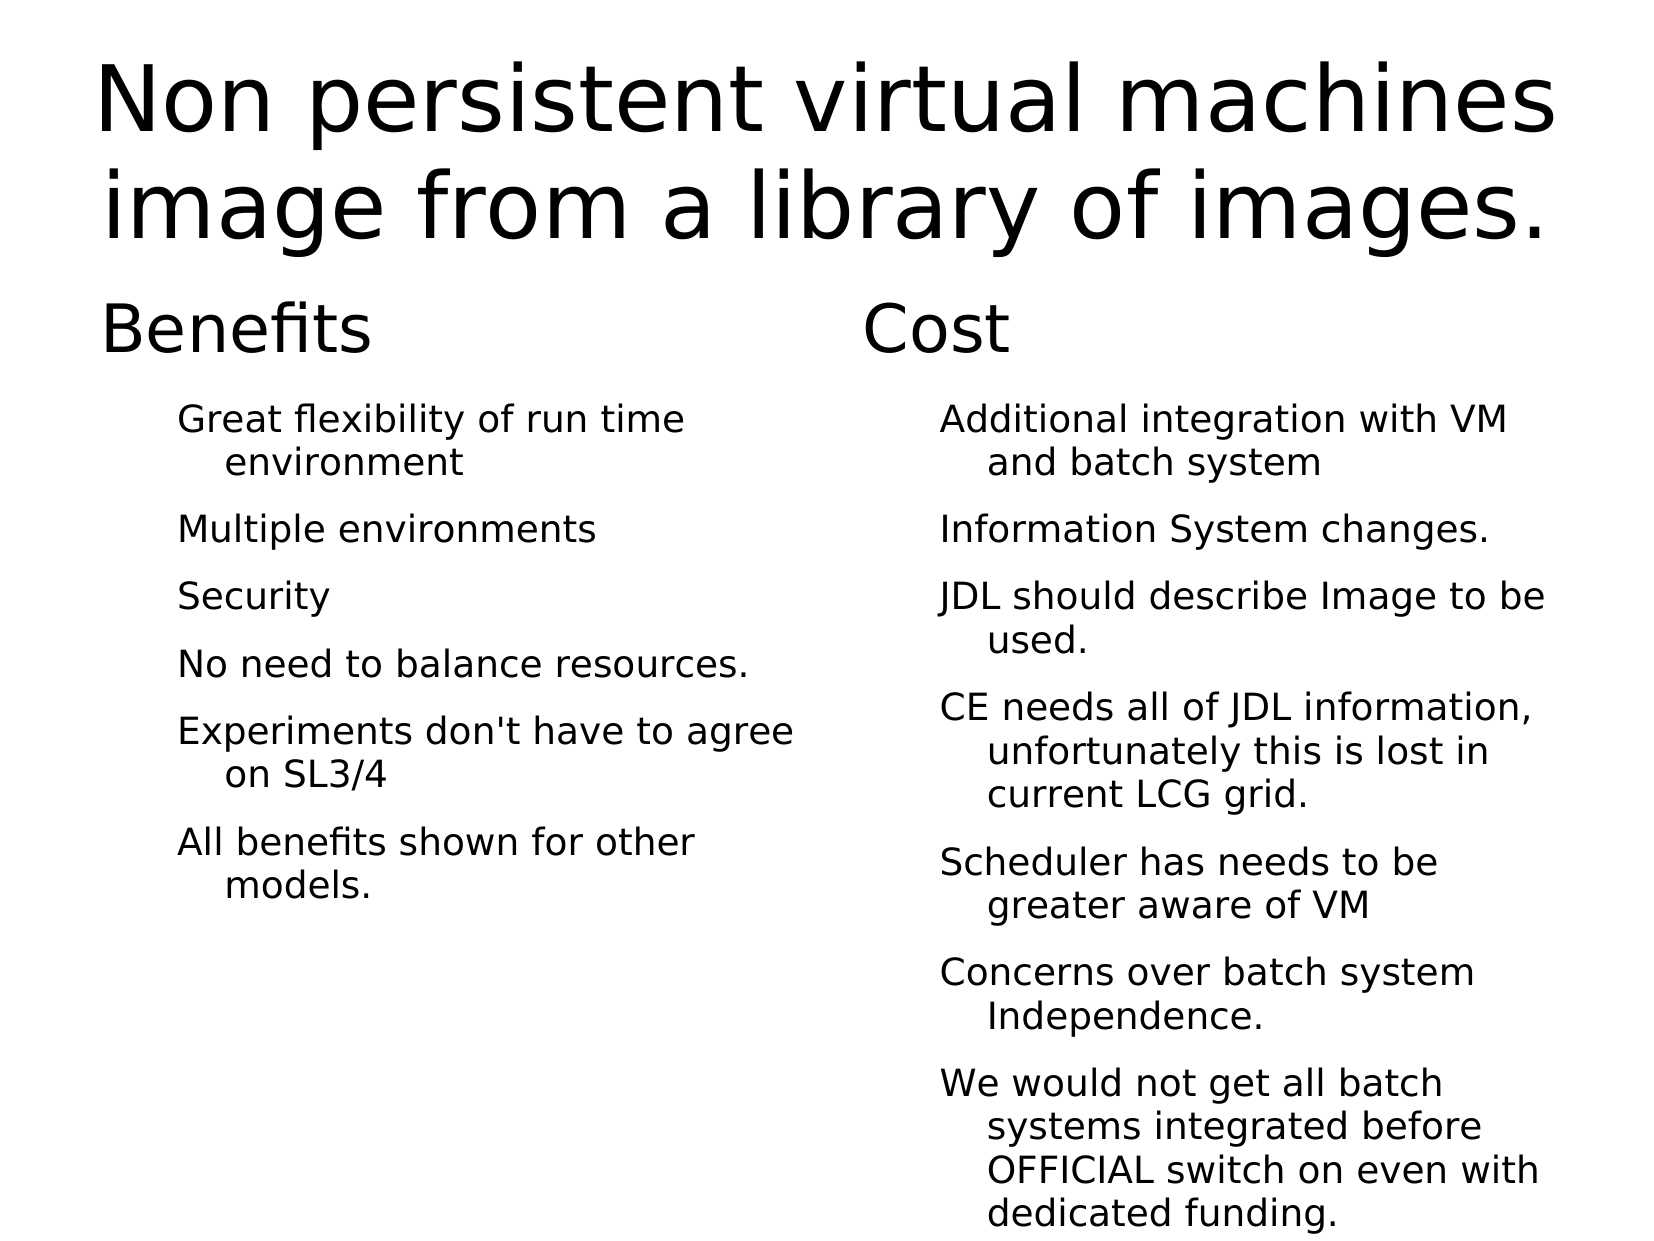

# Non persistent virtual machines image from a library of images.
Benefits
Great flexibility of run time environment
Multiple environments
Security
No need to balance resources.
Experiments don't have to agree on SL3/4
All benefits shown for other models.
Cost
Additional integration with VM and batch system
Information System changes.
JDL should describe Image to be used.
CE needs all of JDL information, unfortunately this is lost in current LCG grid.
Scheduler has needs to be greater aware of VM
Concerns over batch system Independence.
We would not get all batch systems integrated before OFFICIAL switch on even with dedicated funding.